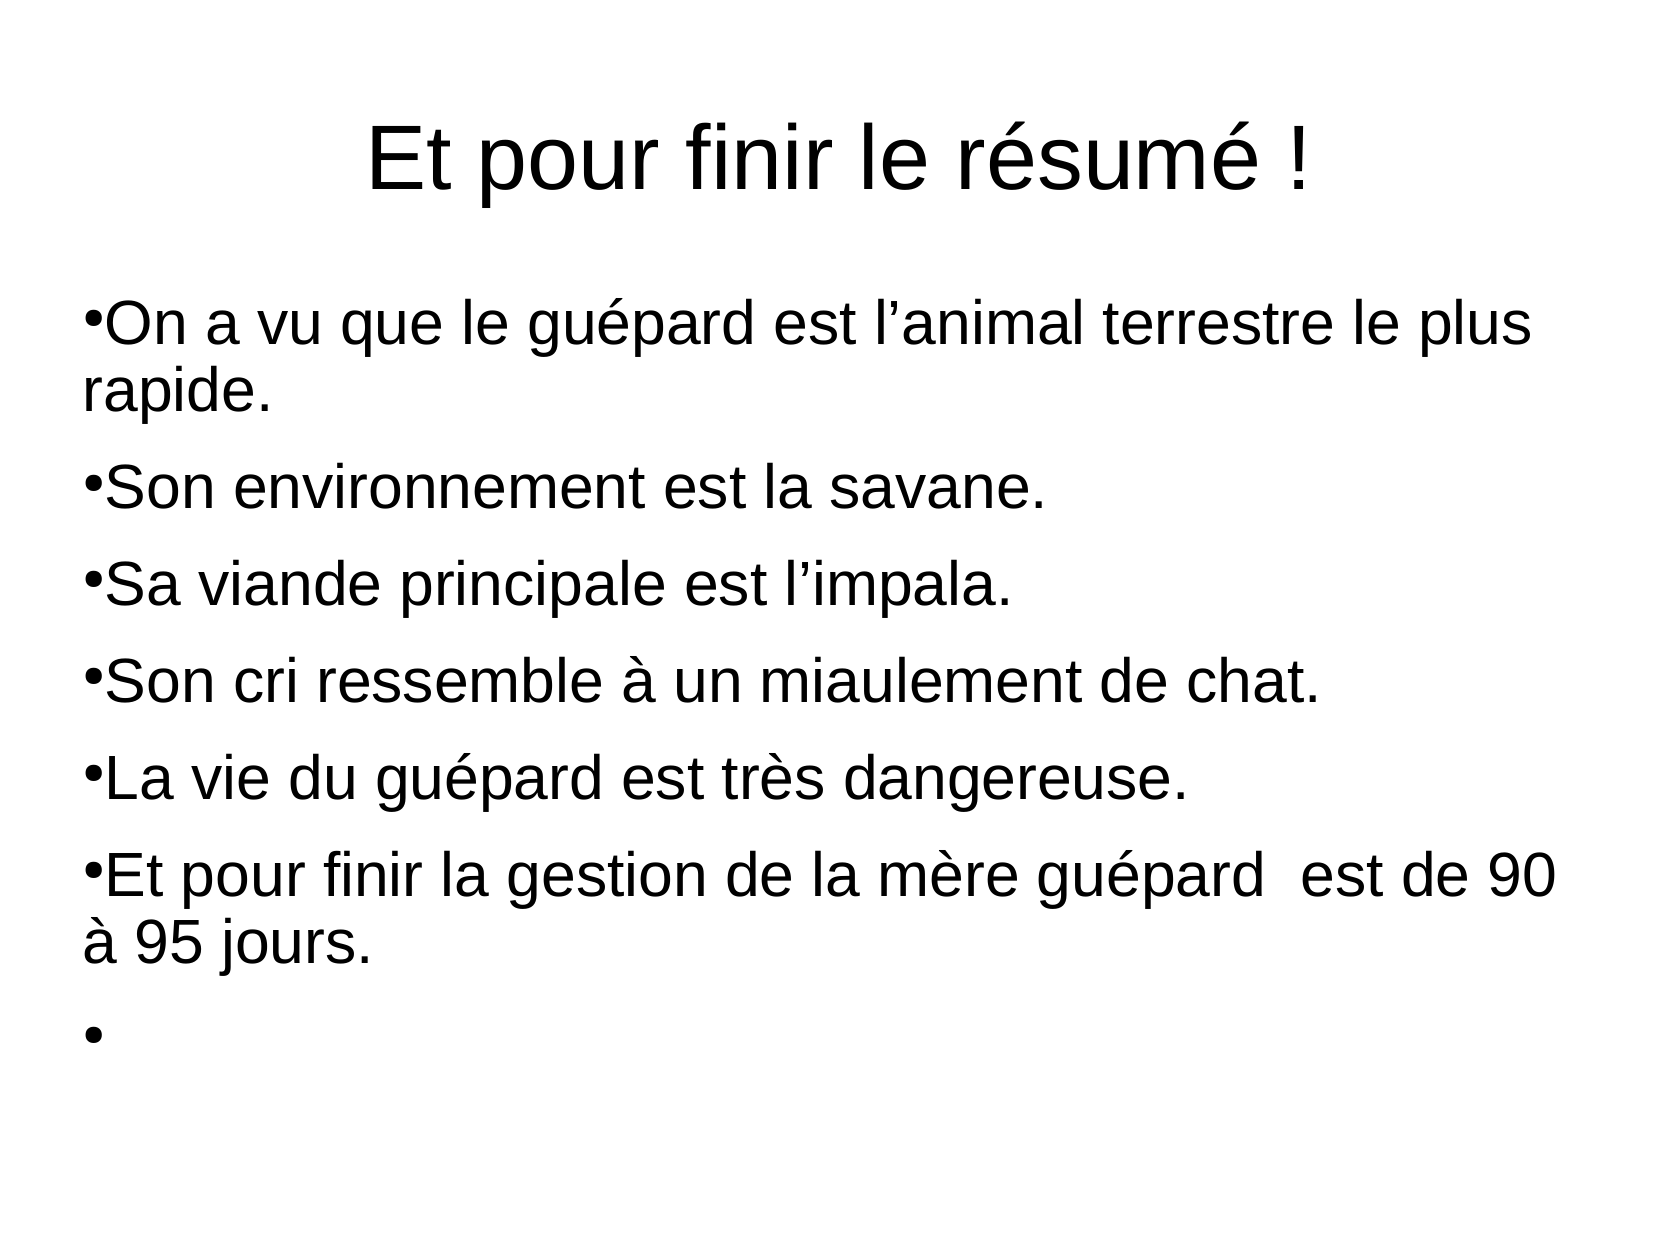

# Et pour finir le résumé !
On a vu que le guépard est l’animal terrestre le plus rapide.
Son environnement est la savane.
Sa viande principale est l’impala.
Son cri ressemble à un miaulement de chat.
La vie du guépard est très dangereuse.
Et pour finir la gestion de la mère guépard est de 90 à 95 jours.